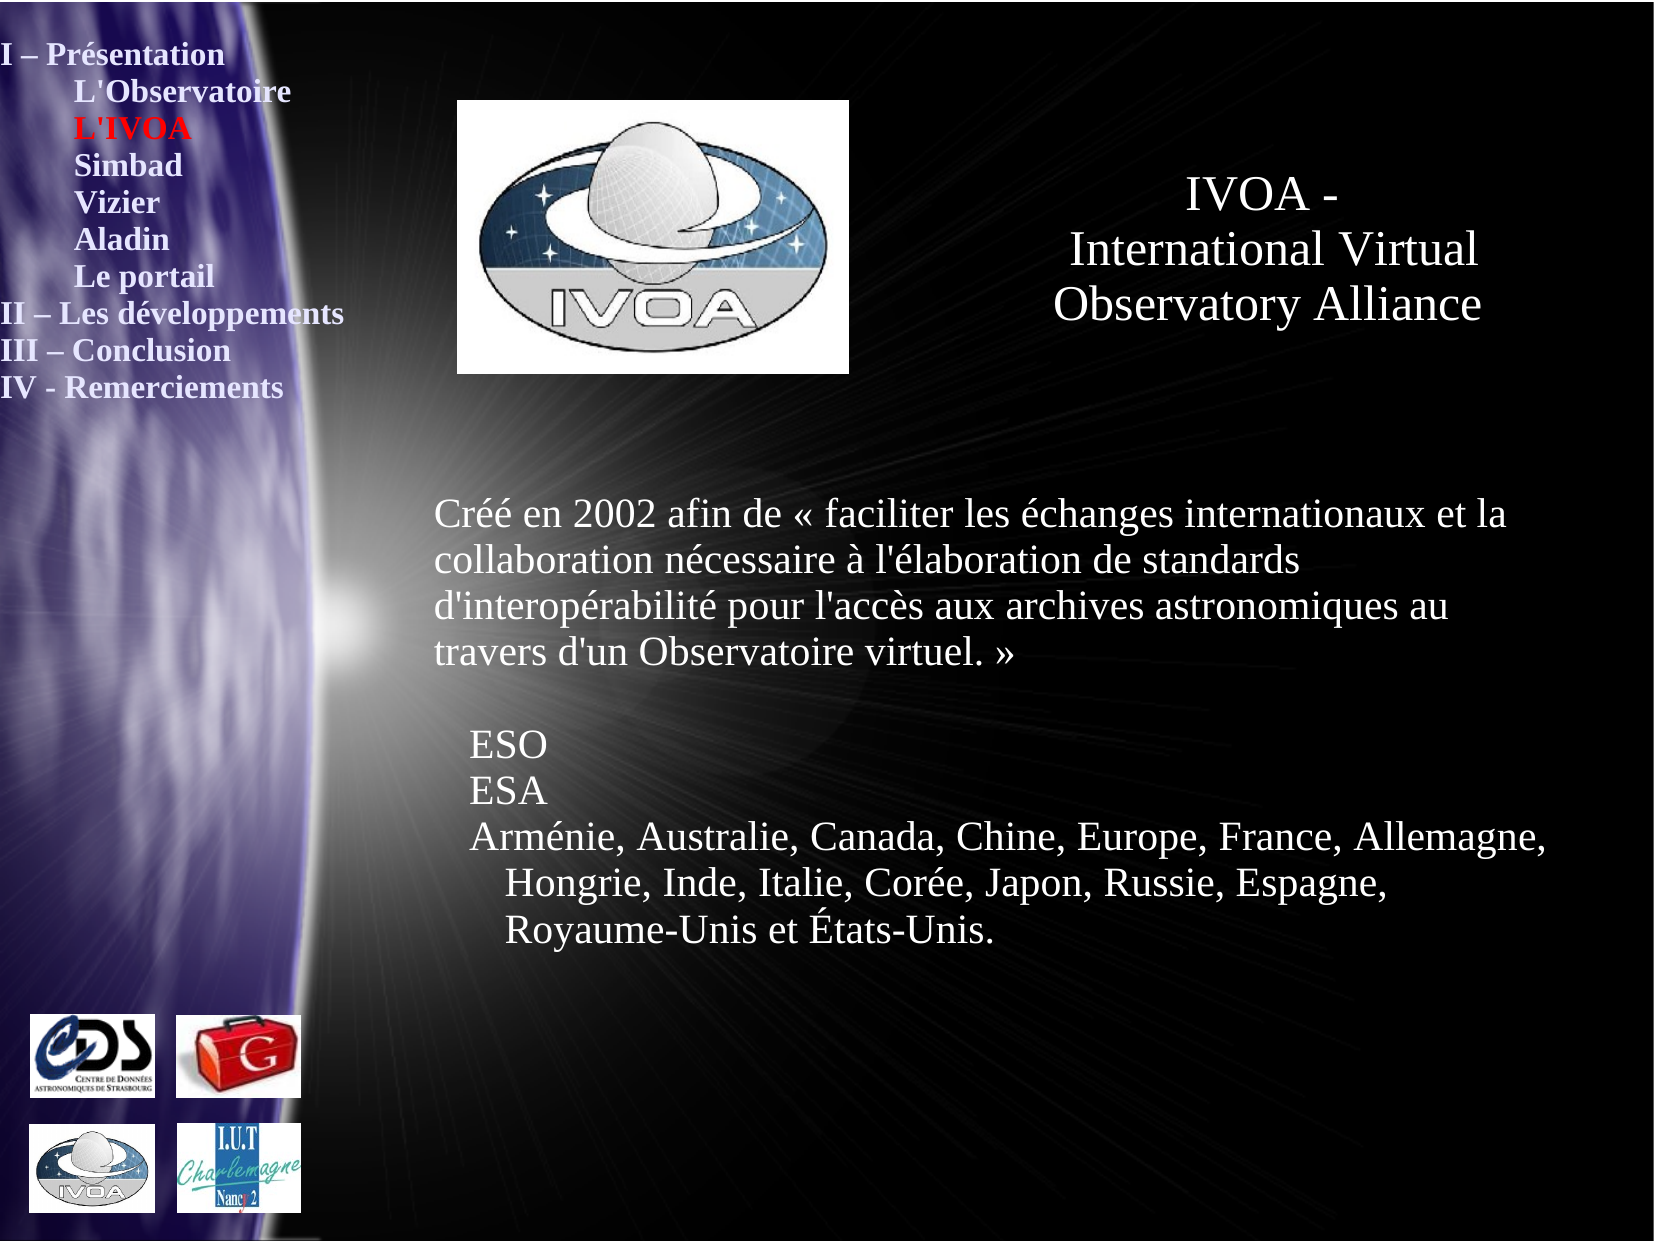

# I – Présentation L'Observatoire L'IVOA Simbad Vizier Aladin Le portail II – Les développements III – Conclusion IV - Remerciements
IVOA -
 International Virtual Observatory Alliance
Créé en 2002 afin de « faciliter les échanges internationaux et la collaboration nécessaire à l'élaboration de standards d'interopérabilité pour l'accès aux archives astronomiques au travers d'un Observatoire virtuel. »
ESO
ESA
Arménie, Australie, Canada, Chine, Europe, France, Allemagne, Hongrie, Inde, Italie, Corée, Japon, Russie, Espagne, Royaume-Unis et États-Unis.